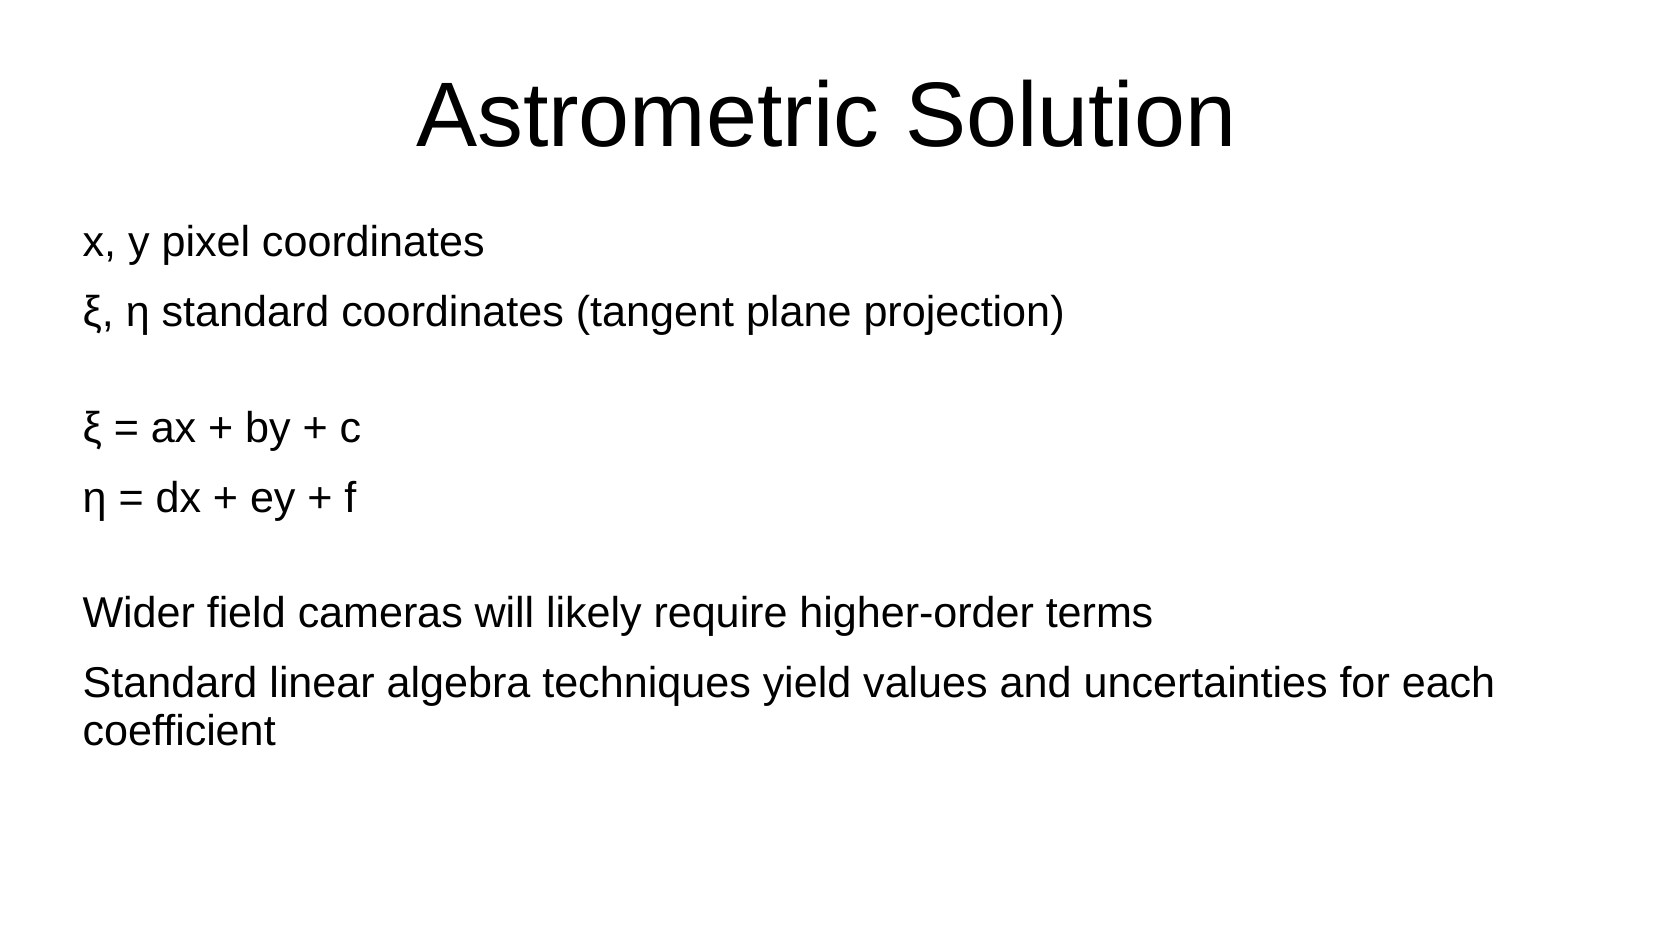

# Astrometric Solution
x, y pixel coordinates
ξ, η standard coordinates (tangent plane projection)
ξ = ax + by + c
η = dx + ey + f
Wider field cameras will likely require higher-order terms
Standard linear algebra techniques yield values and uncertainties for each coefficient